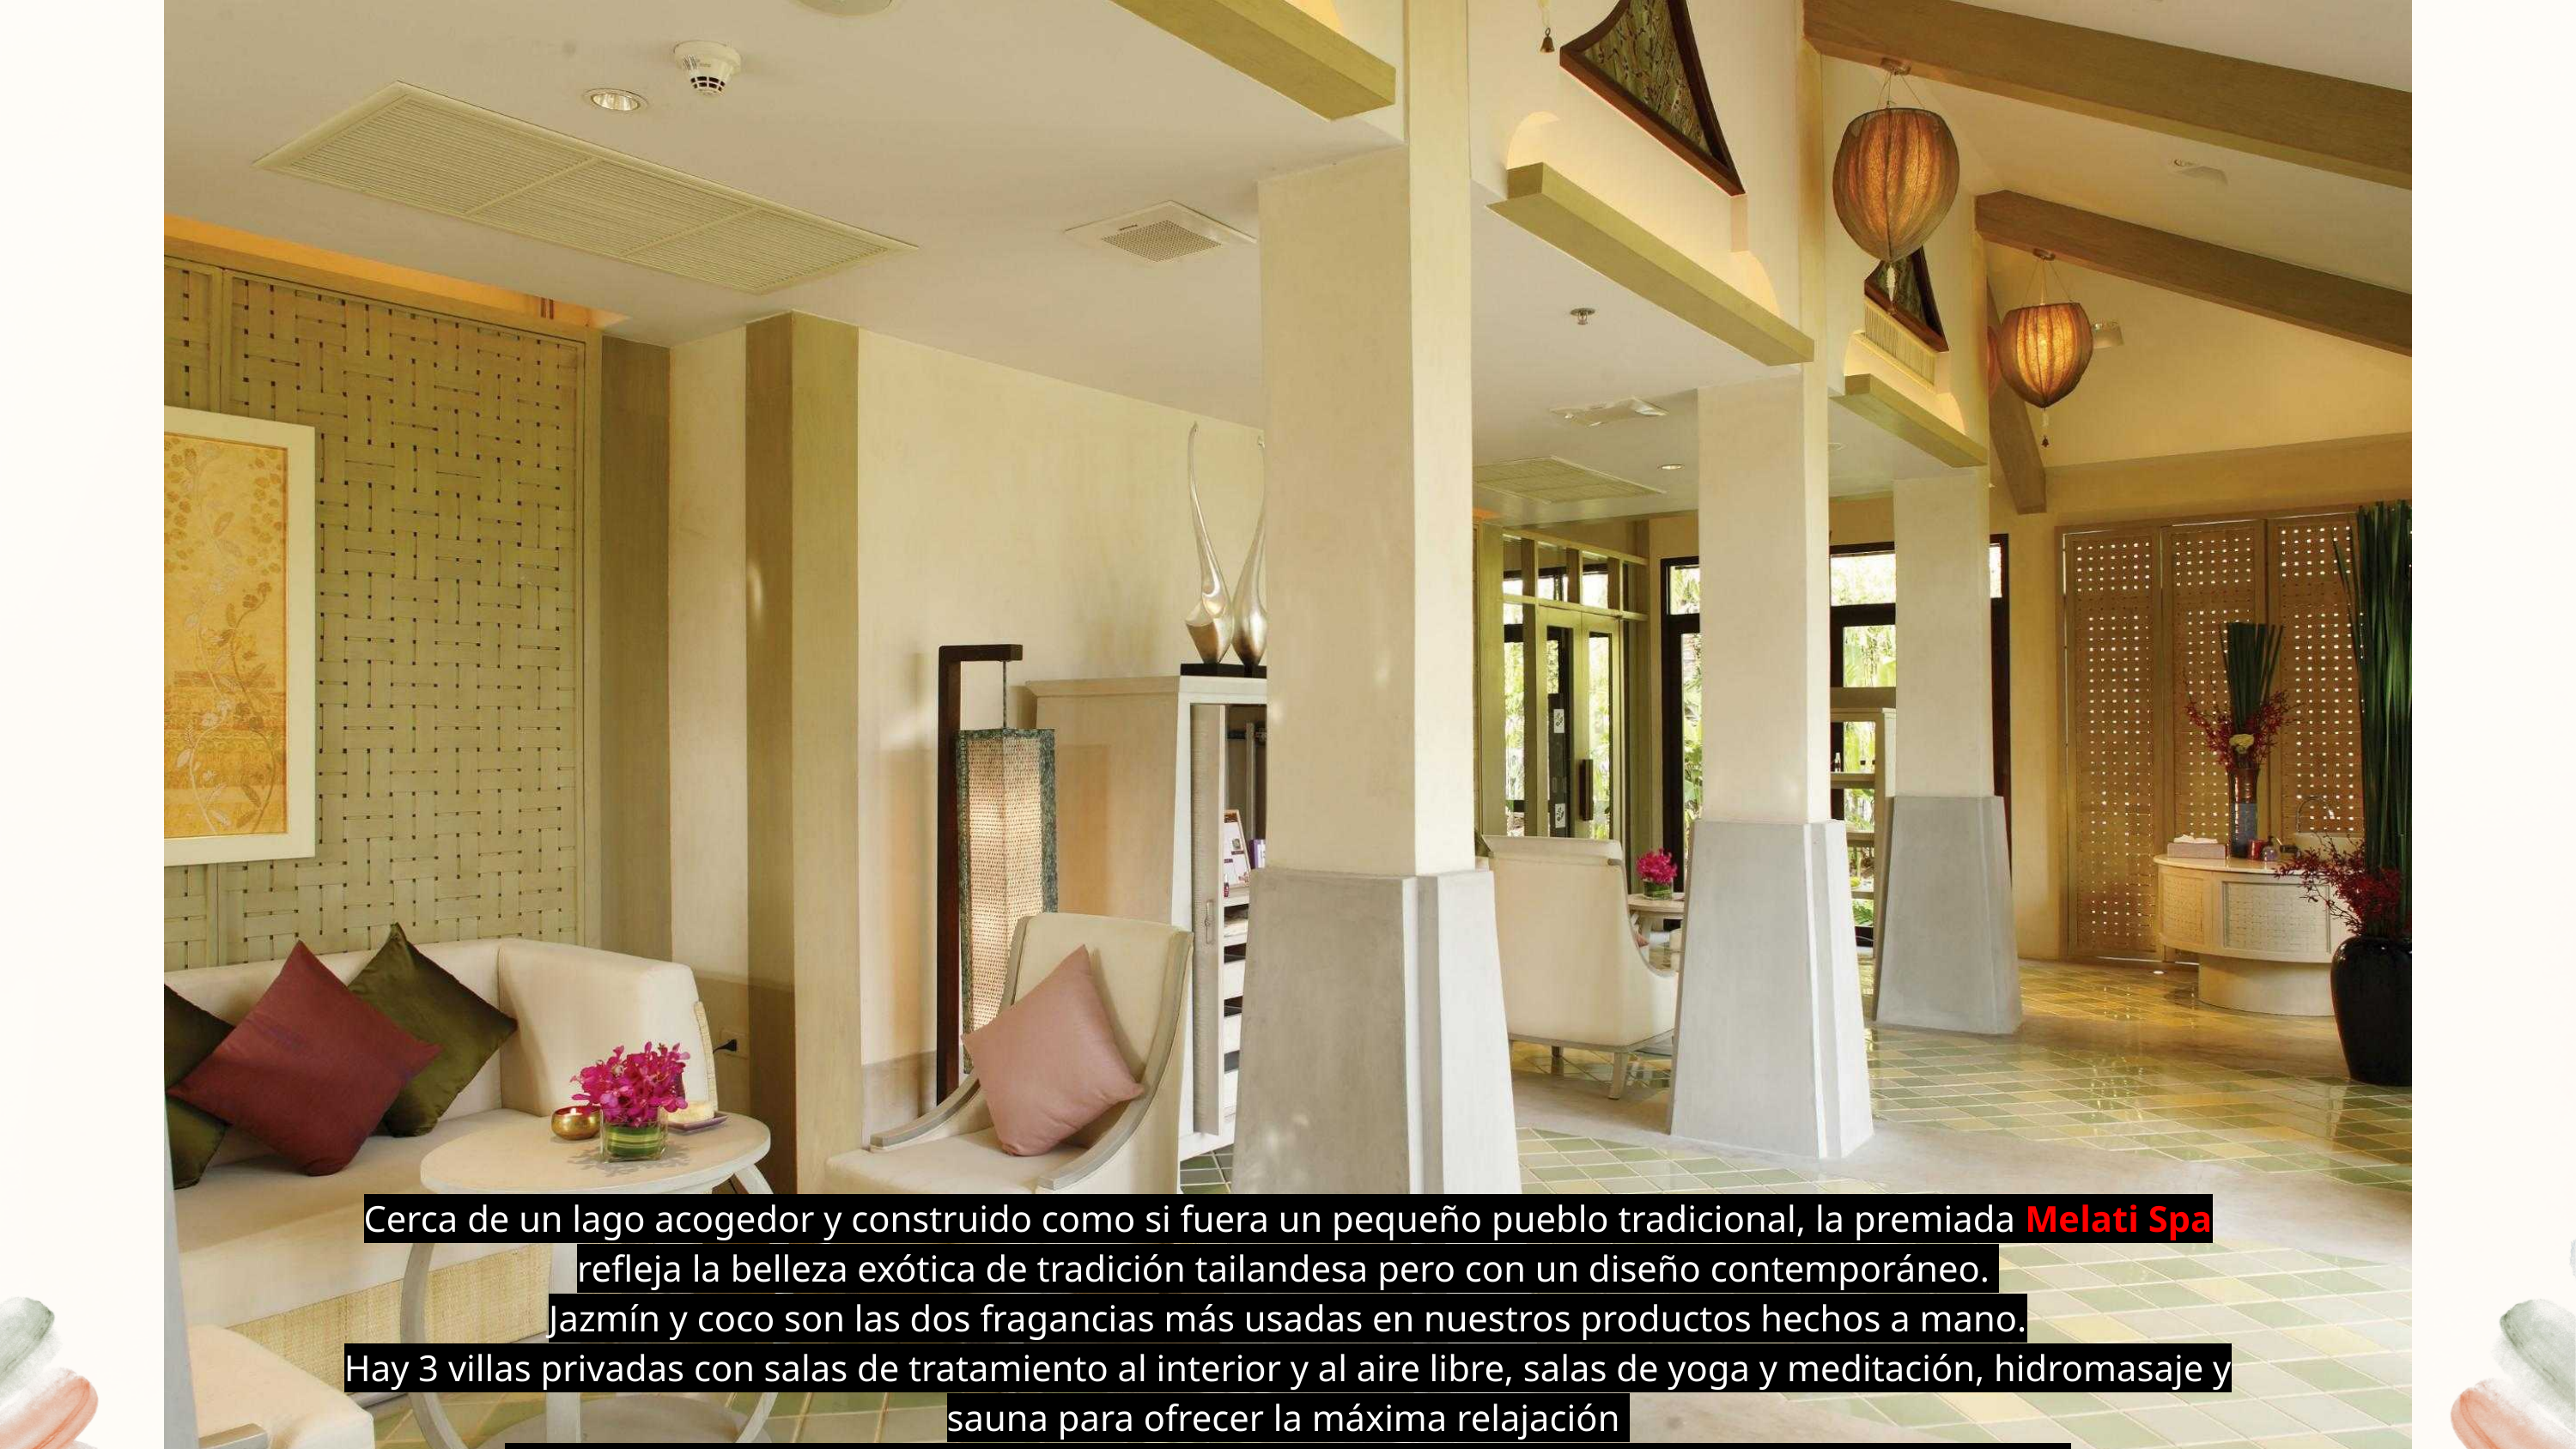

Cerca de un lago acogedor y construido como si fuera un pequeño pueblo tradicional, la premiada Melati Spa refleja la belleza exótica de tradición tailandesa pero con un diseño contemporáneo.
Jazmín y coco son las dos fragancias más usadas en nuestros productos hechos a mano.
Hay 3 villas privadas con salas de tratamiento al interior y al aire libre, salas de yoga y meditación, hidromasaje y sauna para ofrecer la máxima relajación
(un pabellón para los masajes está disponible cerca de la piscina principal al lado de la playa)